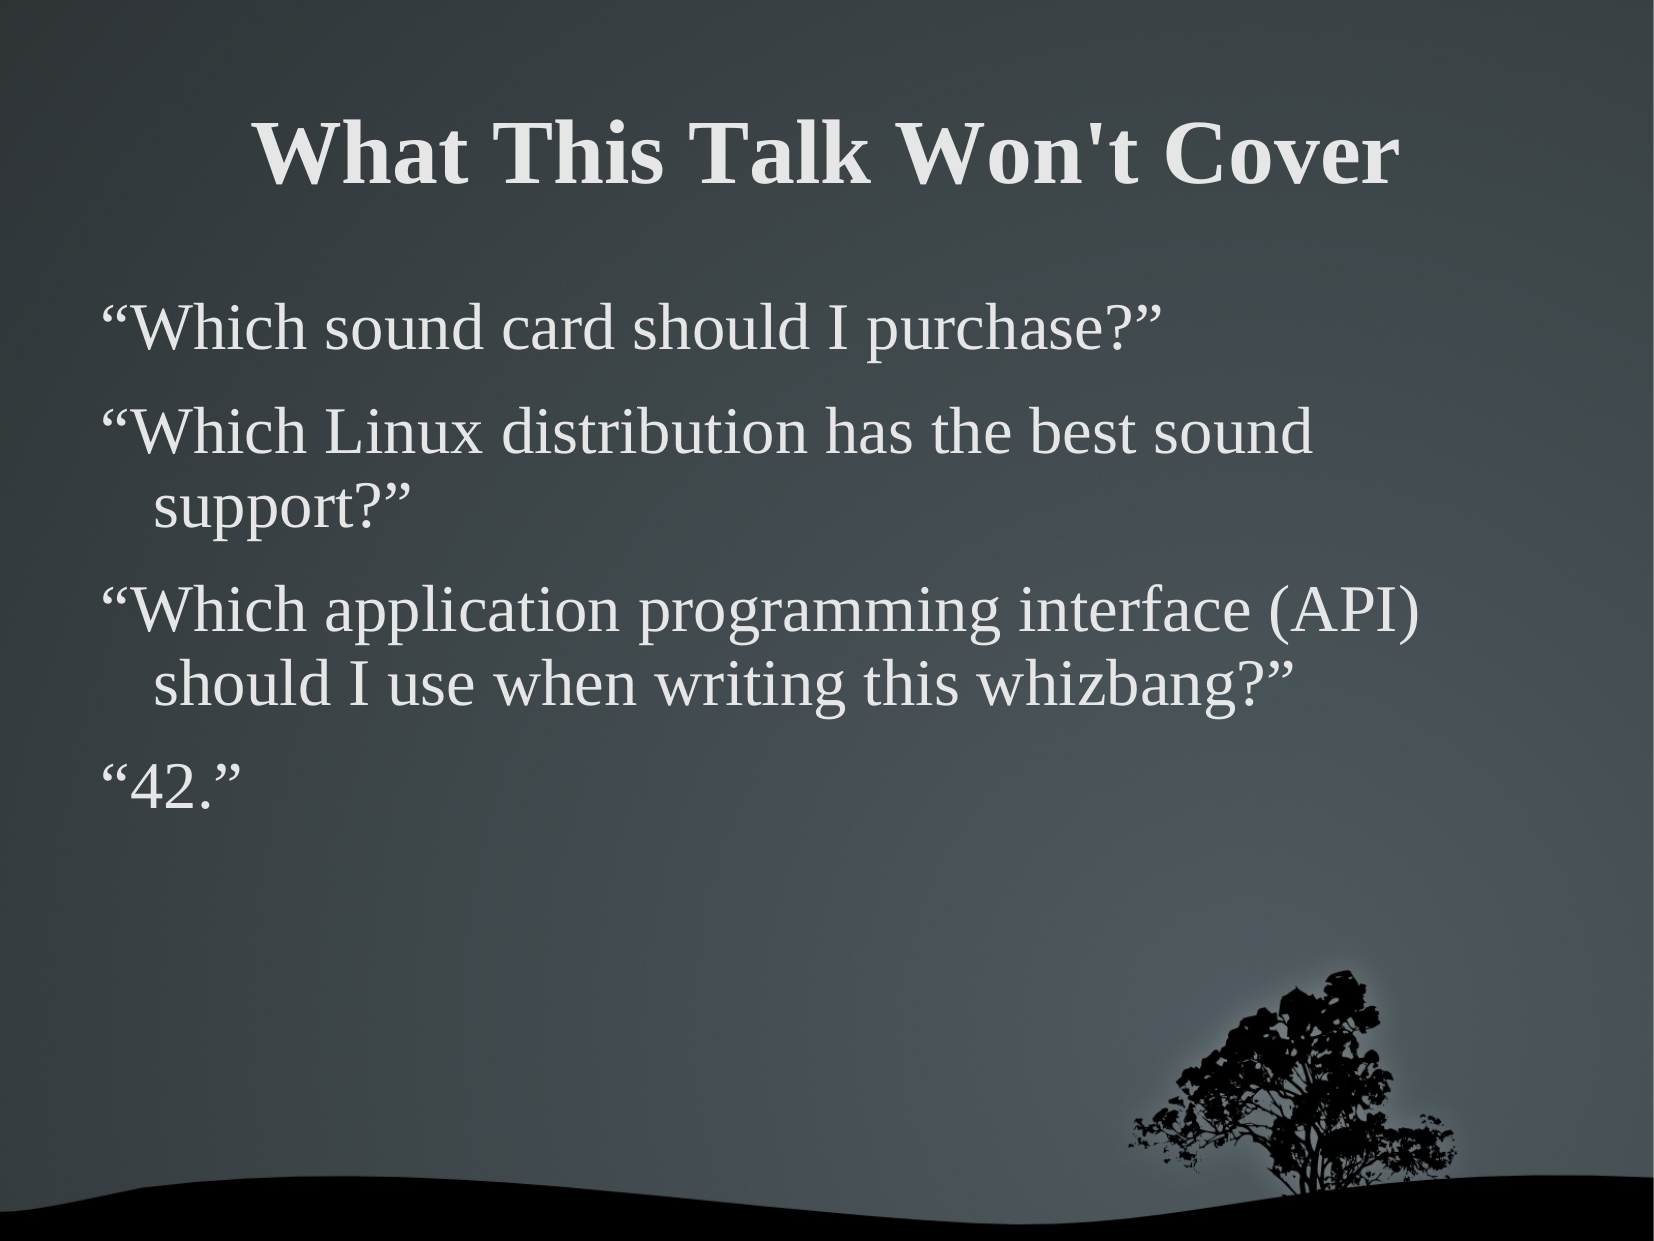

# What This Talk Won't Cover
“Which sound card should I purchase?”
“Which Linux distribution has the best sound support?”
“Which application programming interface (API) should I use when writing this whizbang?”
“42.”